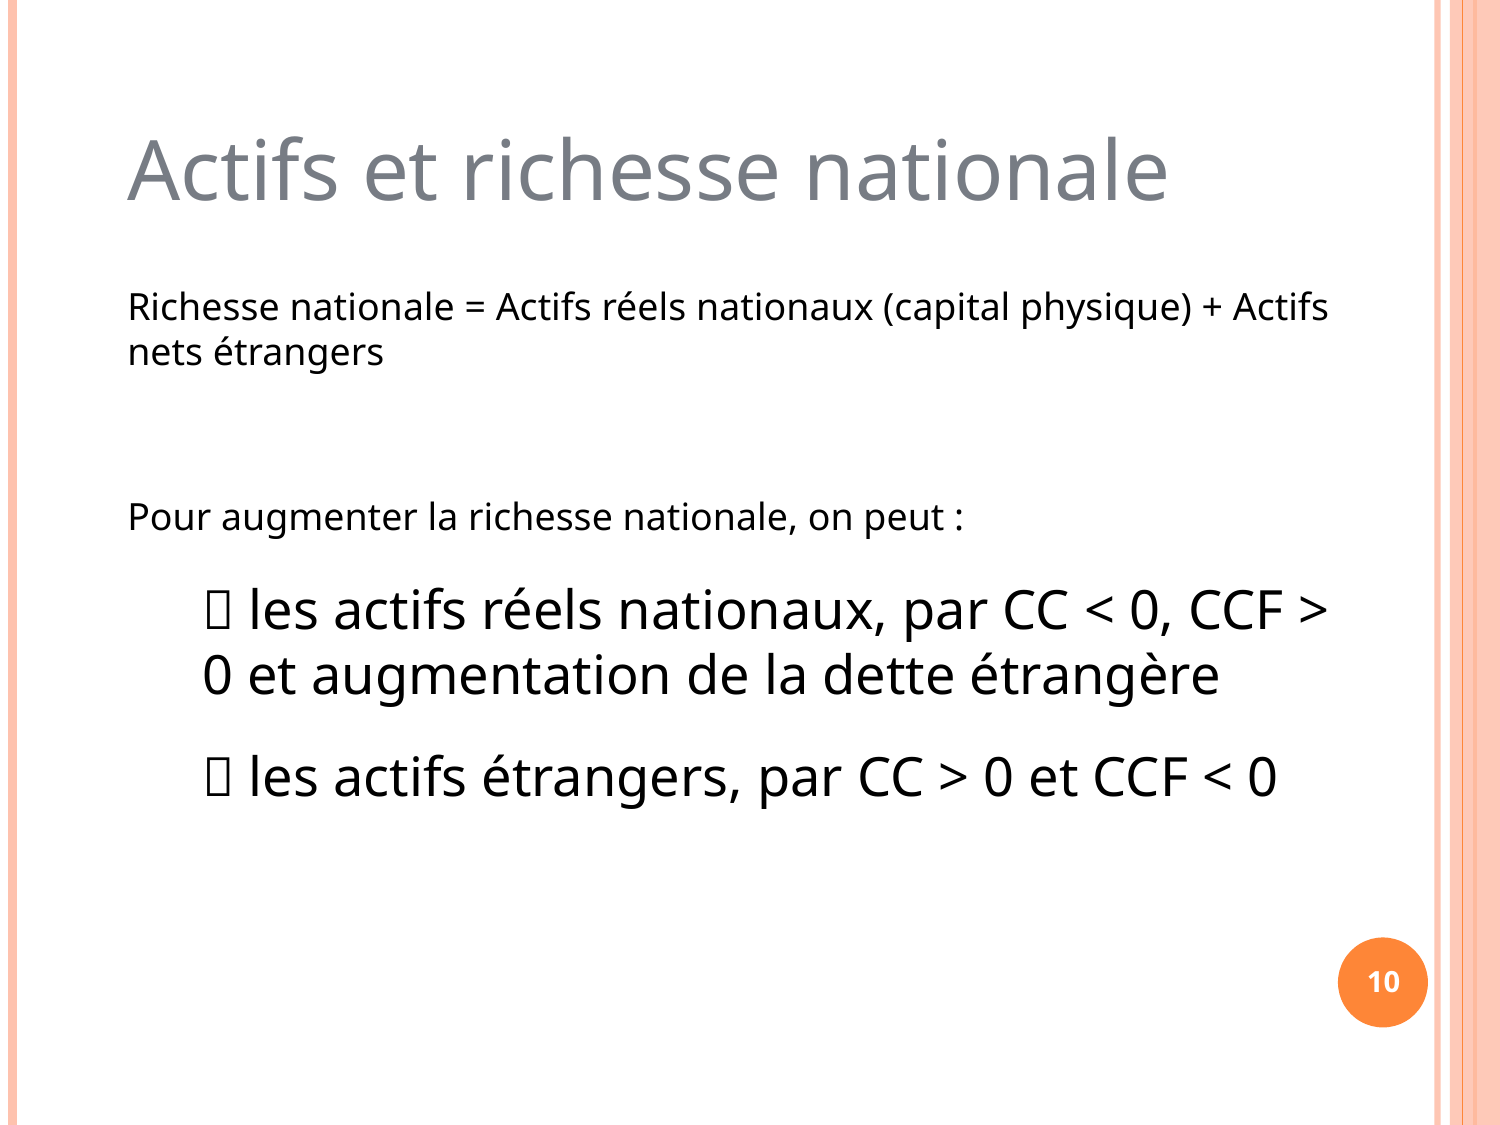

# Actifs et richesse nationale
Richesse nationale = Actifs réels nationaux (capital physique) + Actifs nets étrangers
Pour augmenter la richesse nationale, on peut :
 les actifs réels nationaux, par CC < 0, CCF > 0 et augmentation de la dette étrangère
 les actifs étrangers, par CC > 0 et CCF < 0